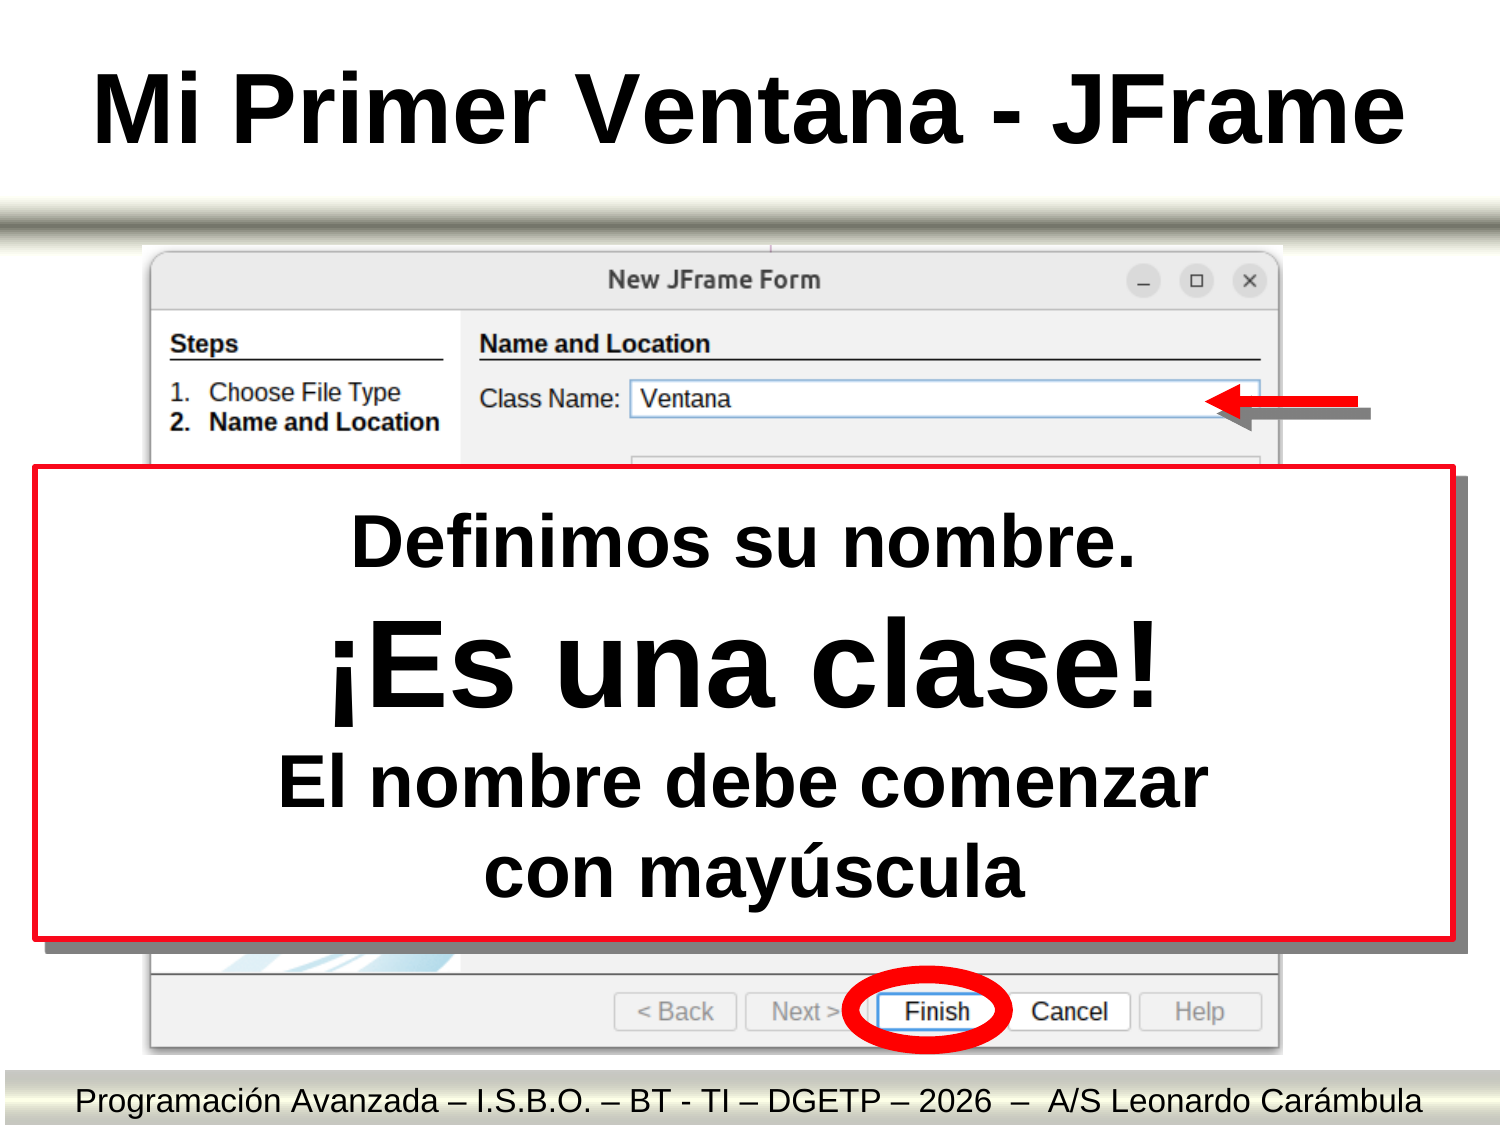

# Mi Primer Ventana - JFrame
Definimos su nombre.
¡Es una clase!
El nombre debe comenzar
 con mayúscula